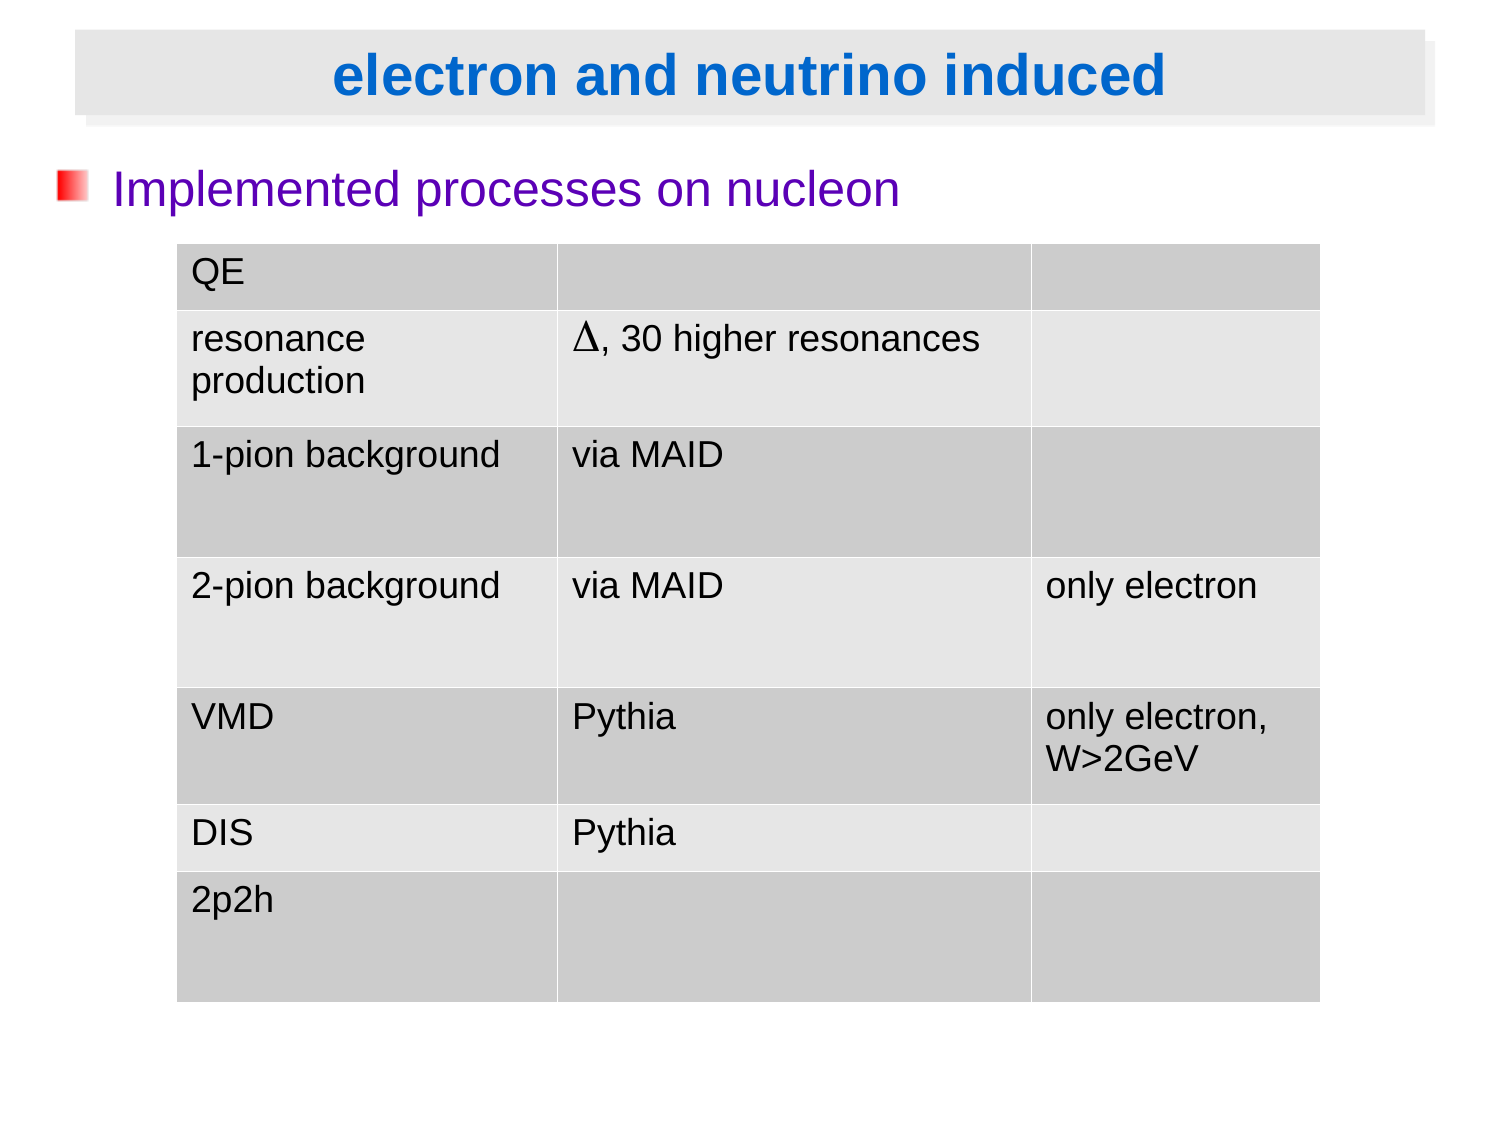

# electron and neutrino induced
Implemented processes on nucleon
| | | |
| --- | --- | --- |
| QE | | |
| resonance production | D, 30 higher resonances | |
| 1-pion background | via MAID | |
| 2-pion background | via MAID | only electron |
| VMD | Pythia | only electron, W>2GeV |
| DIS | Pythia | |
| 2p2h | | |